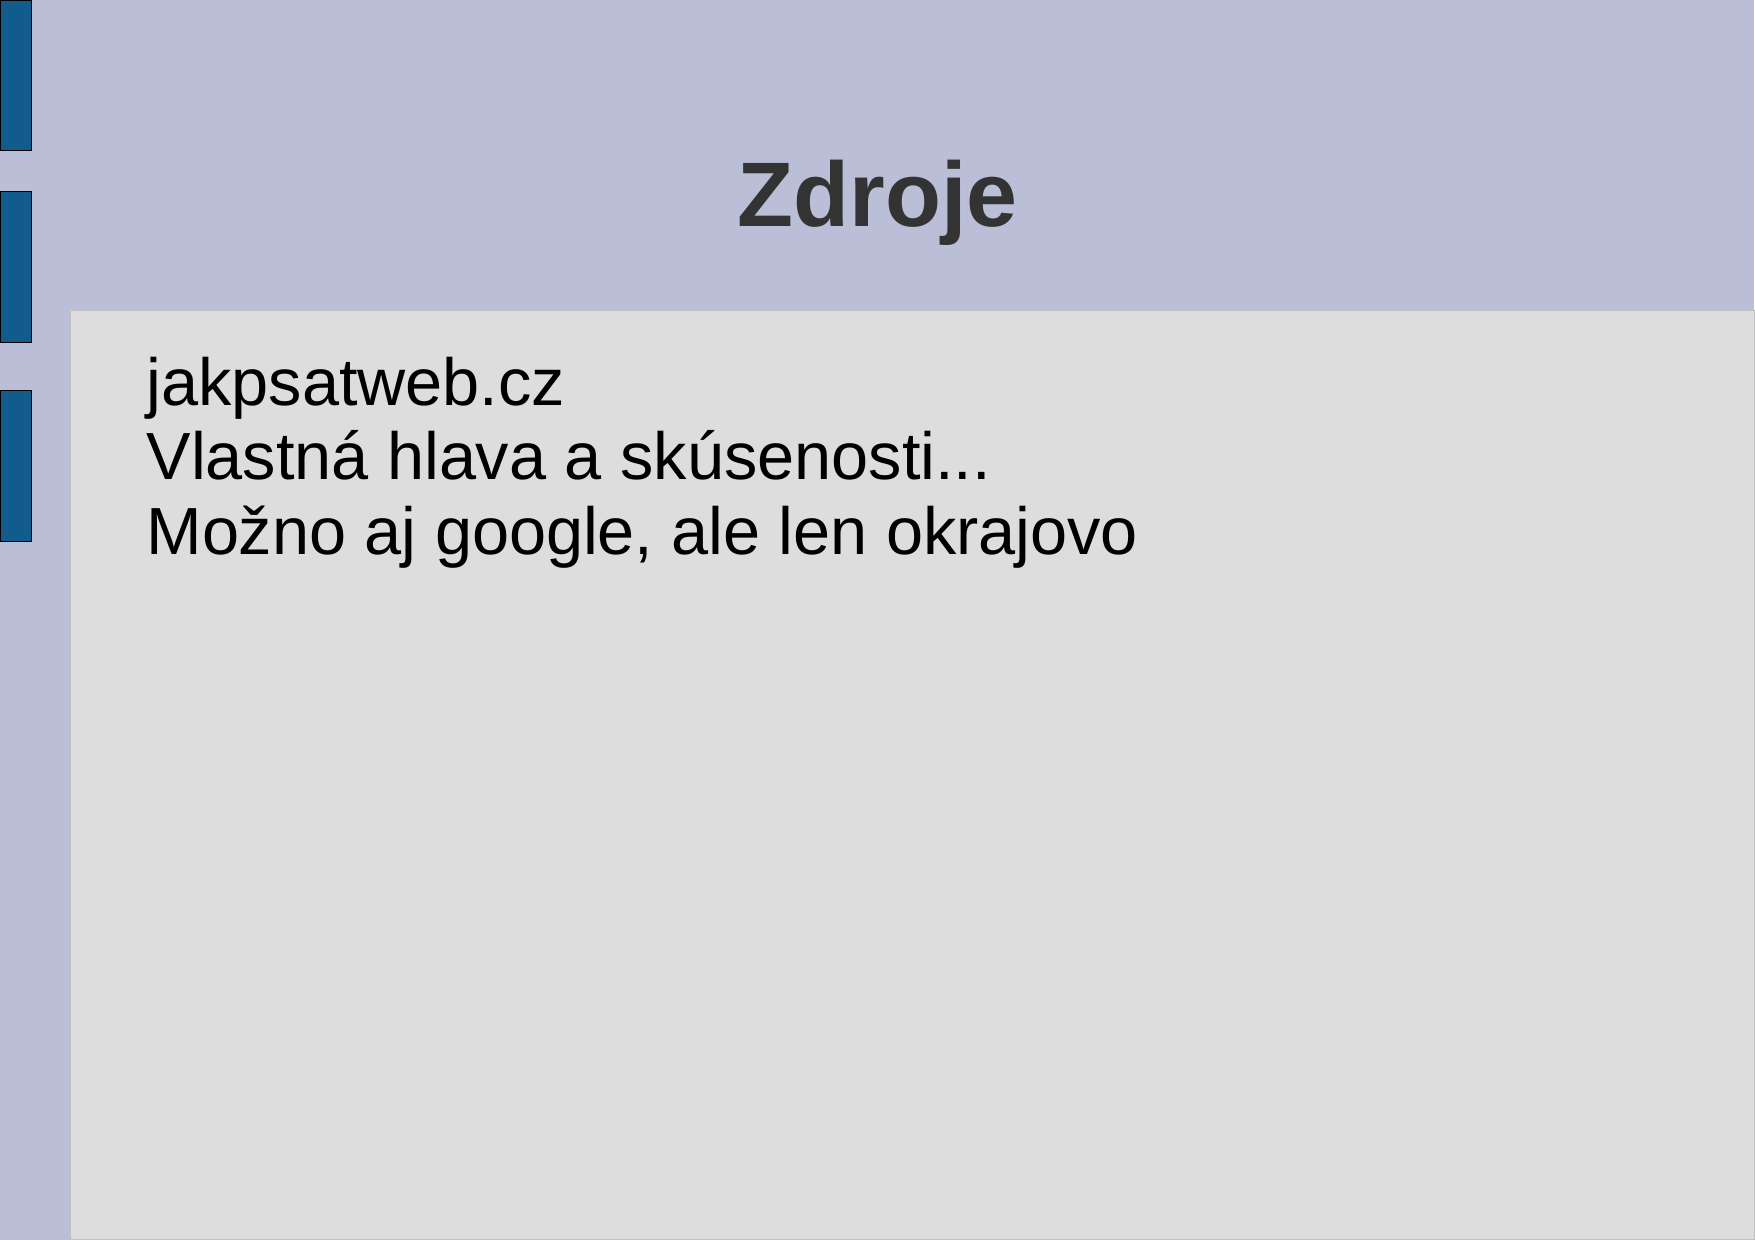

# Zdroje
jakpsatweb.cz
Vlastná hlava a skúsenosti...
Možno aj google, ale len okrajovo